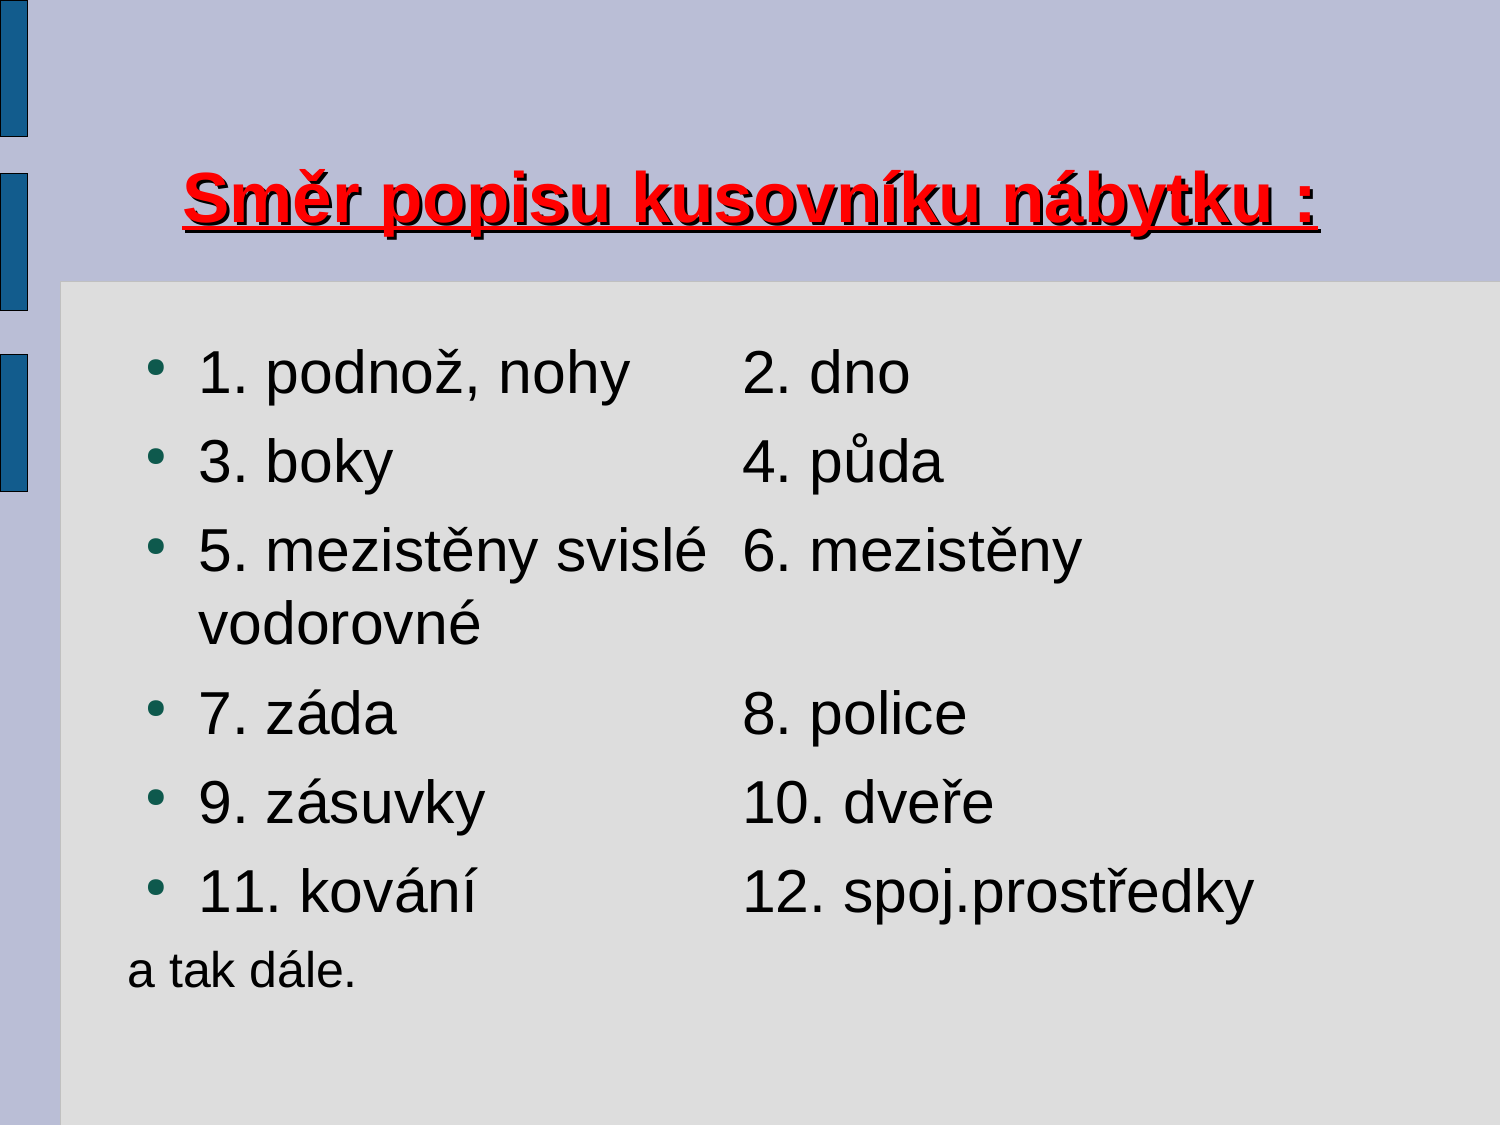

# Směr popisu kusovníku nábytku :
1. podnož, nohy	2. dno
3. boky			4. půda
5. mezistěny svislé	6. mezistěny vodorovné
7. záda	 		8. police
9. zásuvky		10. dveře
11. kování		12. spoj.prostředky
a tak dále.